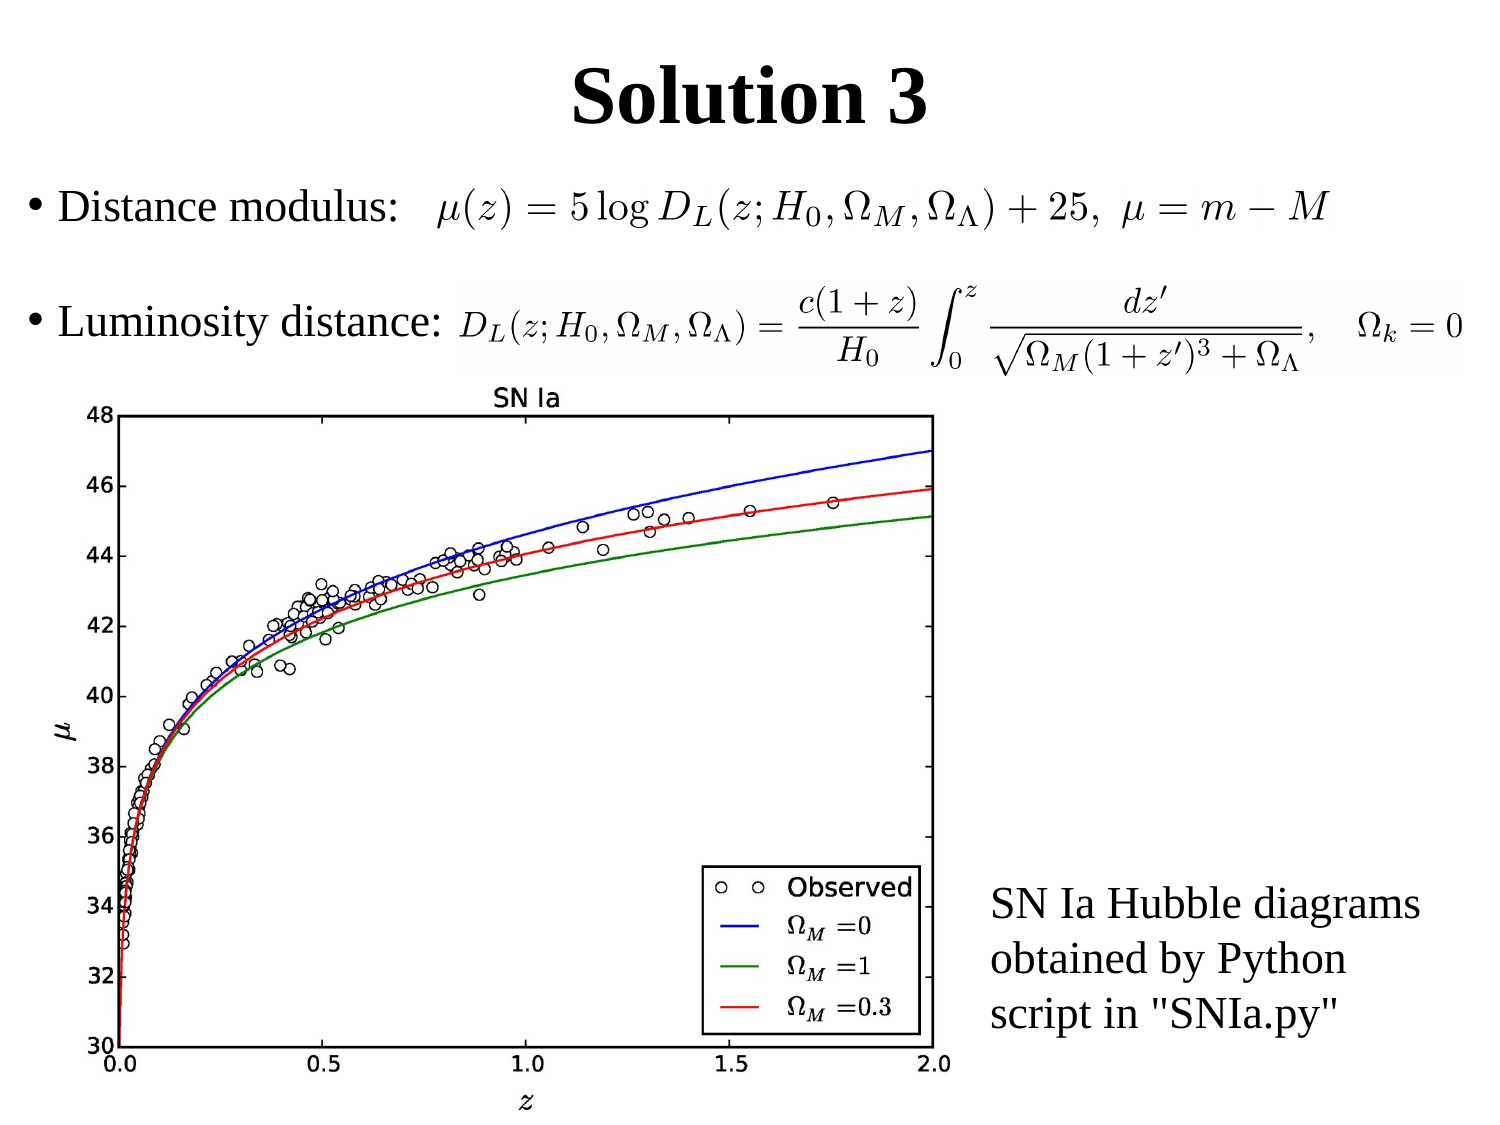

# Solution 3
Distance modulus:
Luminosity distance:
SN Ia Hubble diagrams obtained by Python script in "SNIa.py"